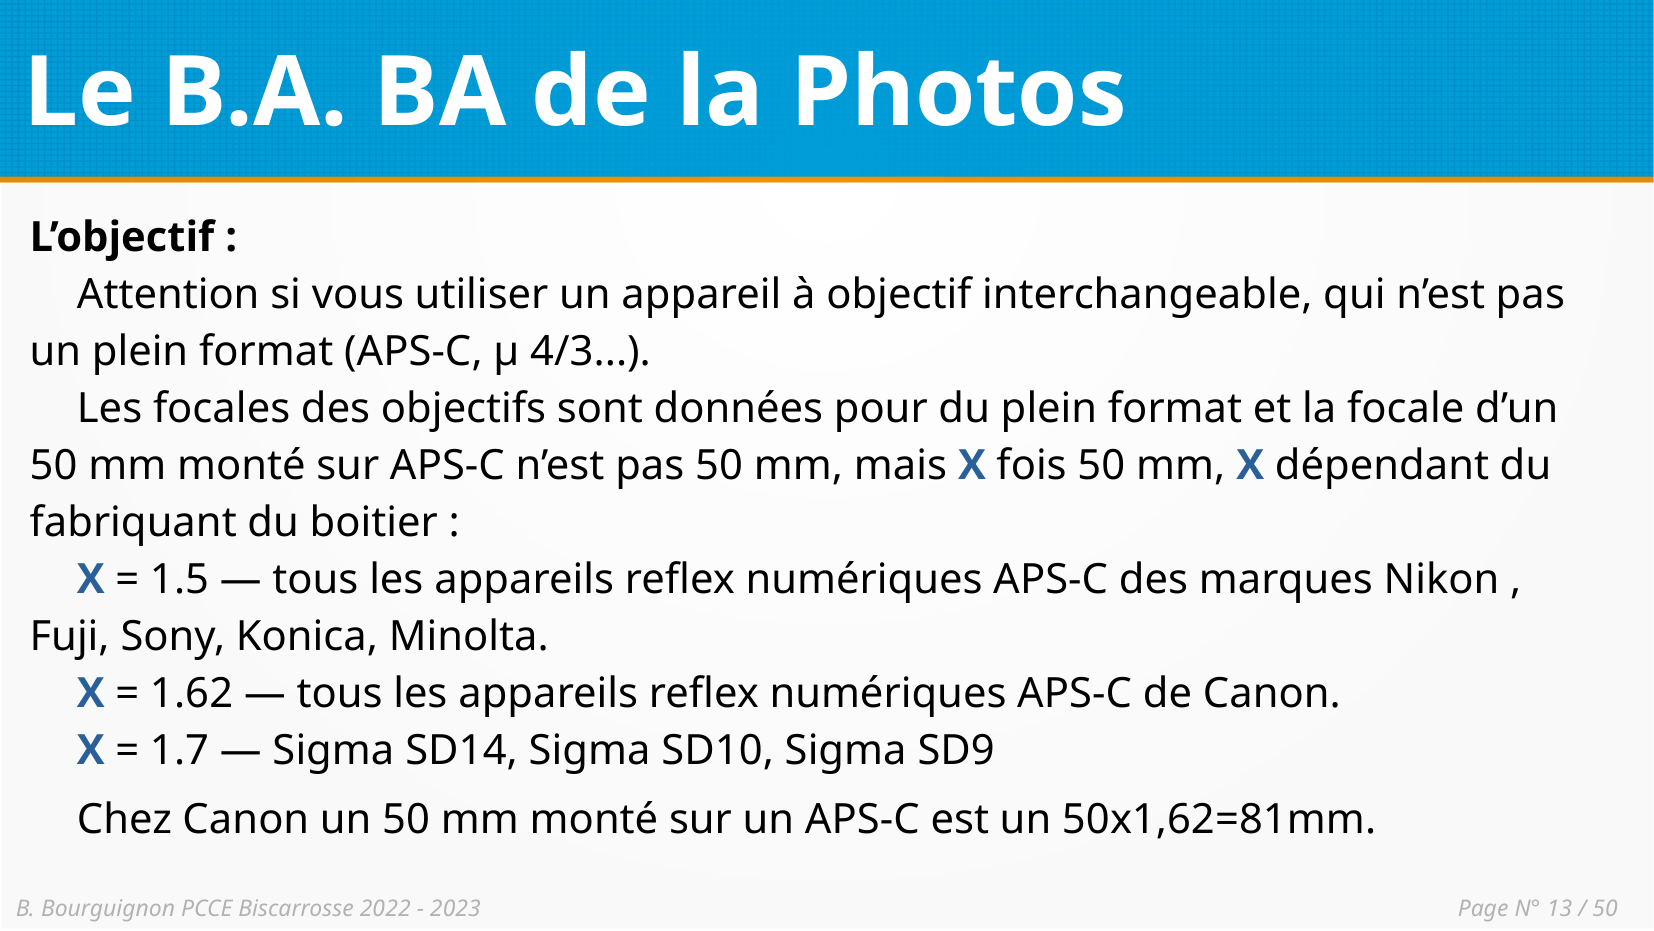

# Le B.A. BA de la Photos
L’objectif :
Attention si vous utiliser un appareil à objectif interchangeable, qui n’est pas un plein format (APS-C, µ 4/3...).
Les focales des objectifs sont données pour du plein format et la focale d’un 50 mm monté sur APS-C n’est pas 50 mm, mais X fois 50 mm, X dépendant du fabriquant du boitier :
X = 1.5 — tous les appareils reflex numériques APS-C des marques Nikon , Fuji, Sony, Konica, Minolta.
X = 1.62 — tous les appareils reflex numériques APS-C de Canon.
X = 1.7 — Sigma SD14, Sigma SD10, Sigma SD9
Chez Canon un 50 mm monté sur un APS-C est un 50x1,62=81mm.